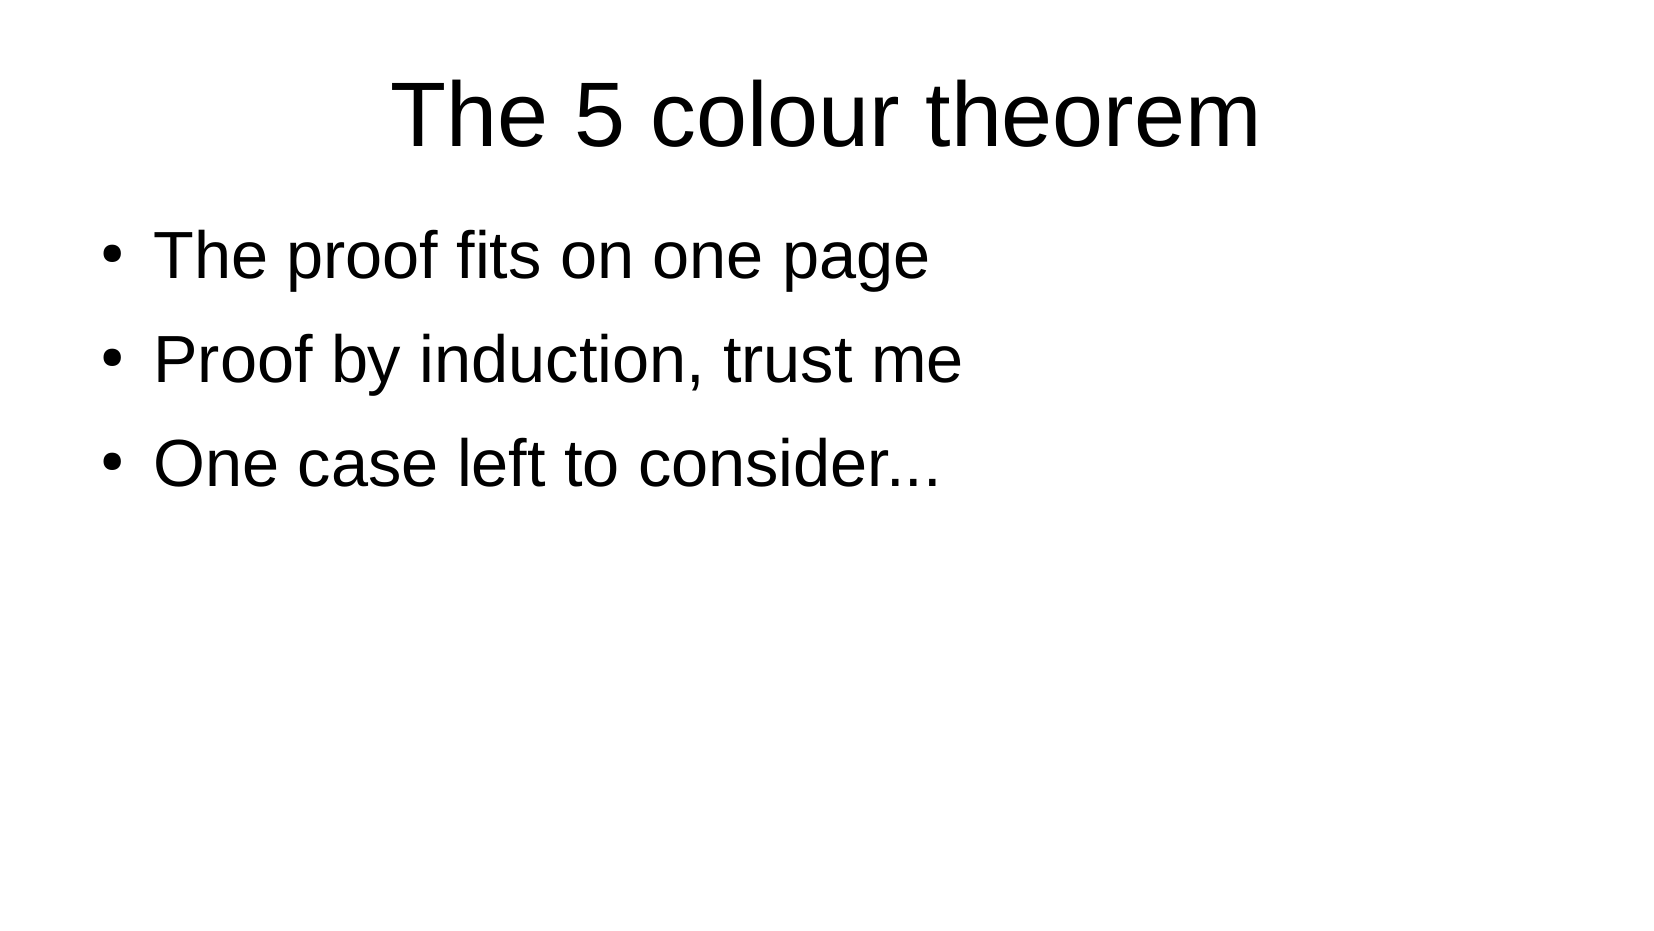

# The 5 colour theorem
The proof fits on one page
Proof by induction, trust me
One case left to consider...